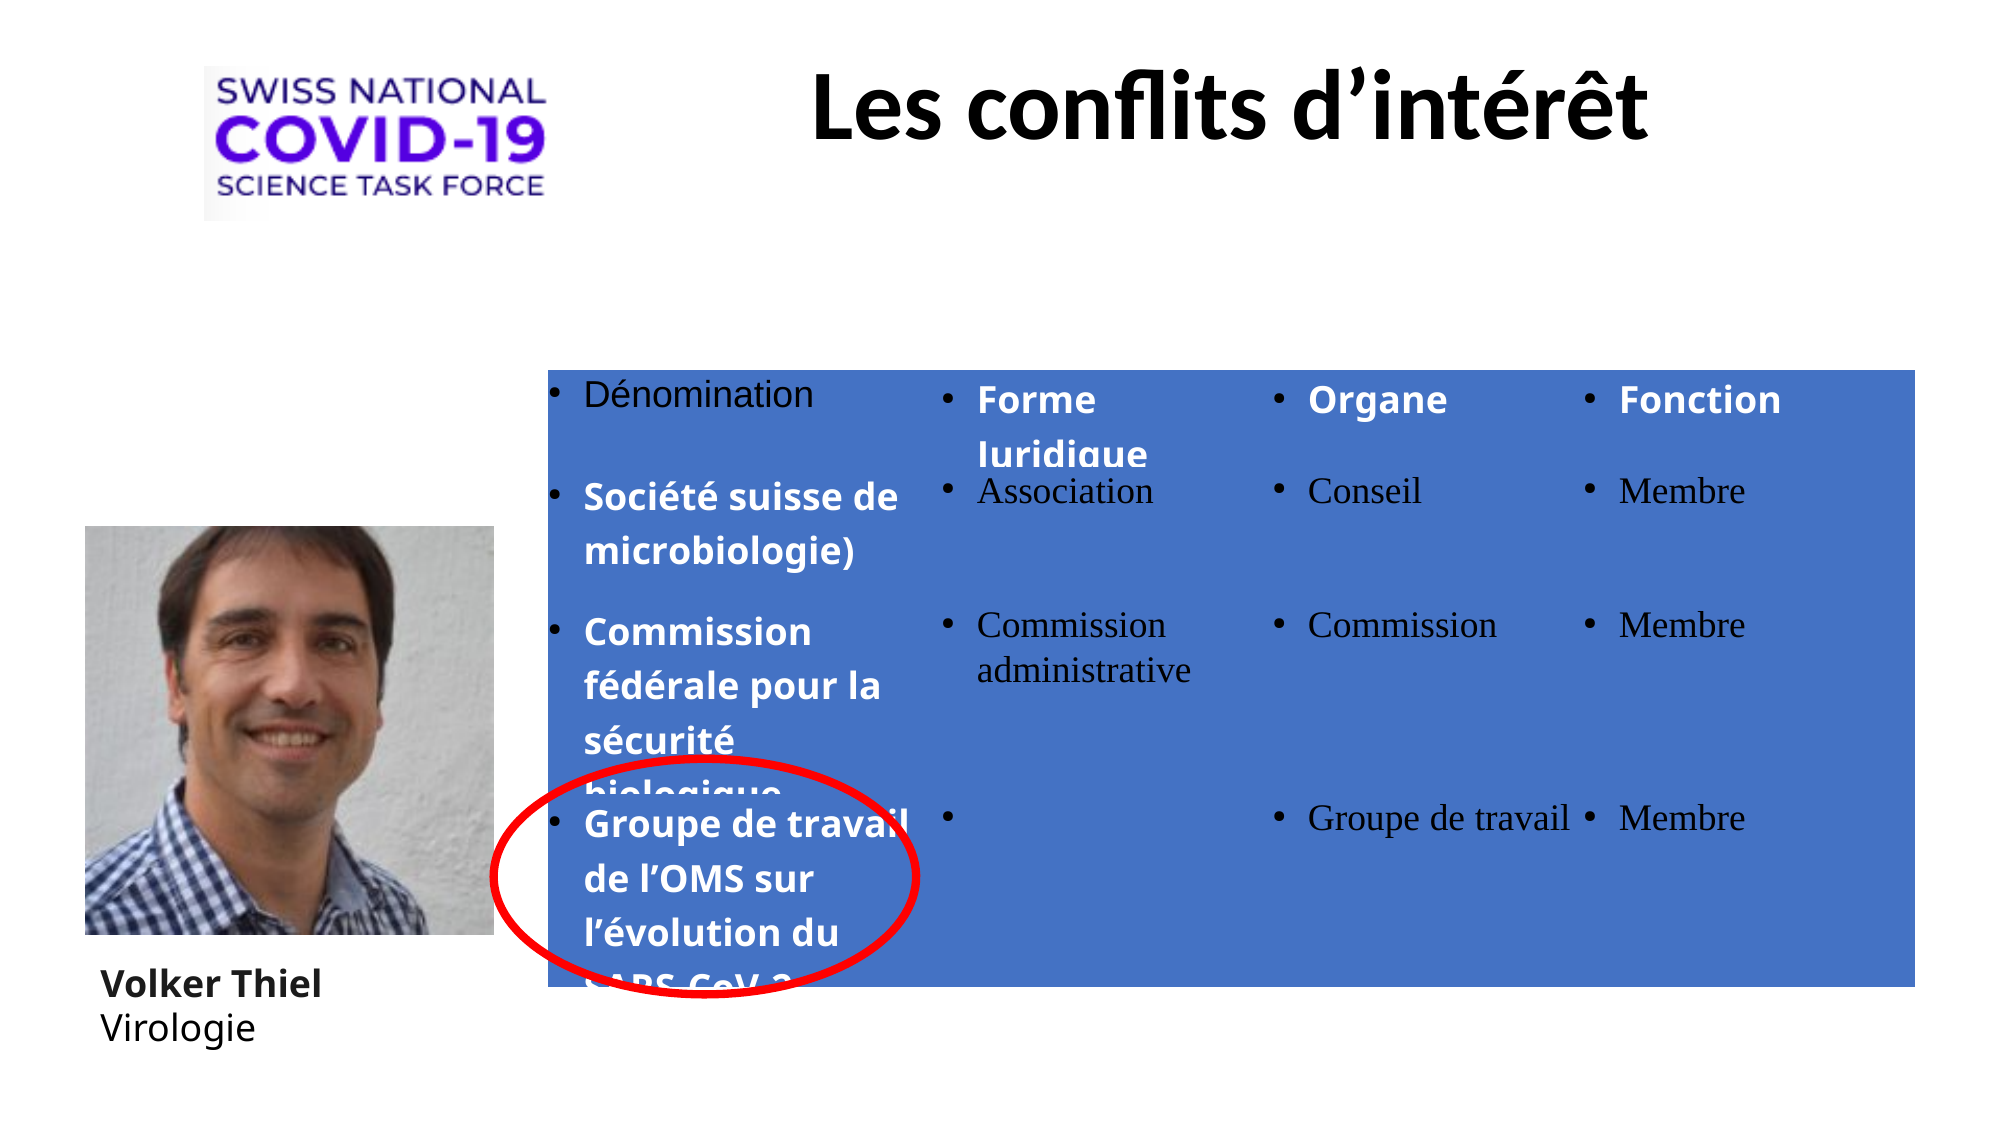

Les conflits d’intérêt
| Dénomination | Forme Juridique | Organe | Fonction |
| --- | --- | --- | --- |
| Société suisse de microbiologie) | Association | Conseil | Membre |
| Commission fédérale pour la sécurité biologique | Commission administrative | Commission | Membre |
| Groupe de travail de l’OMS sur l’évolution du SARS-CoV-2 | | Groupe de travail | Membre |
Volker Thiel
Virologie